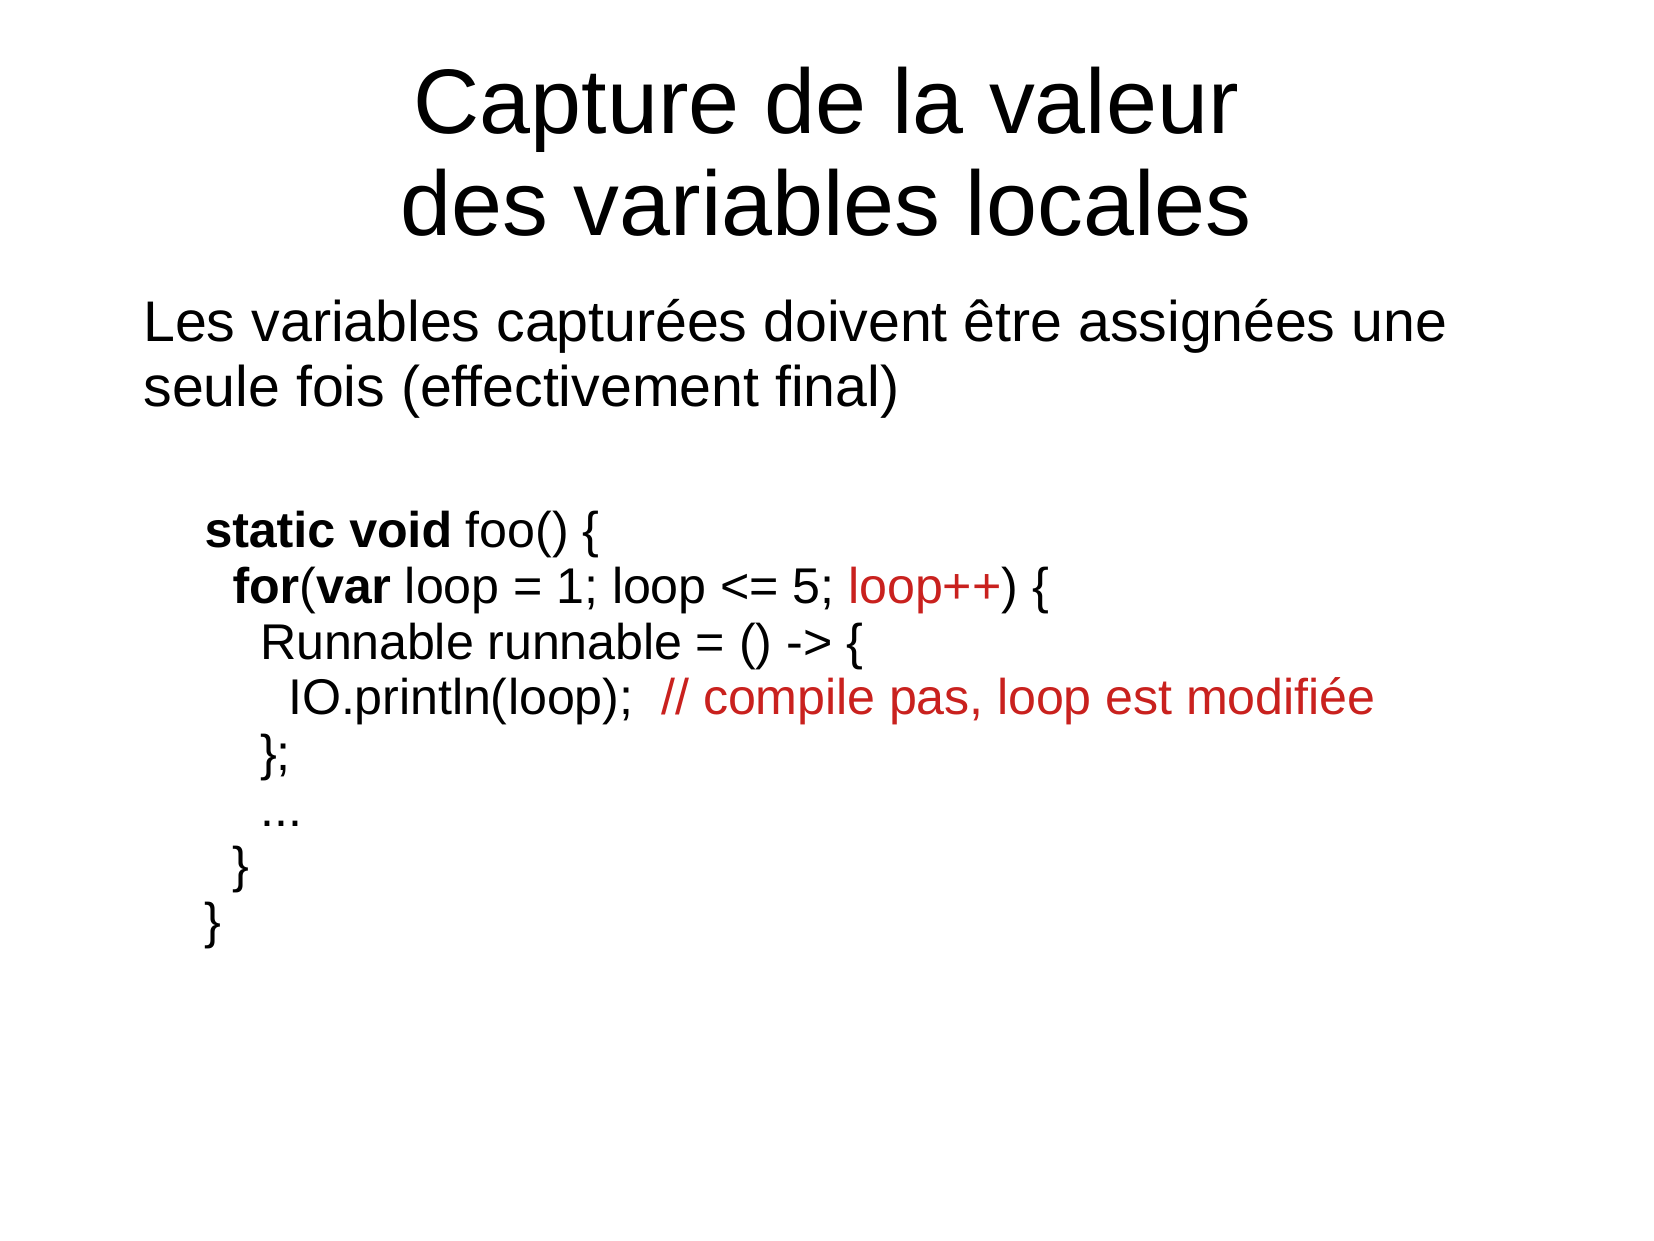

# Capture de la valeur des variables locales
Les variables capturées doivent être assignées une seule fois (effectivement final)
static void foo() {
 for(var loop = 1; loop <= 5; loop++) {
 Runnable runnable = () -> {
 IO.println(loop); // compile pas, loop est modifiée
 };
 ...
 }
}